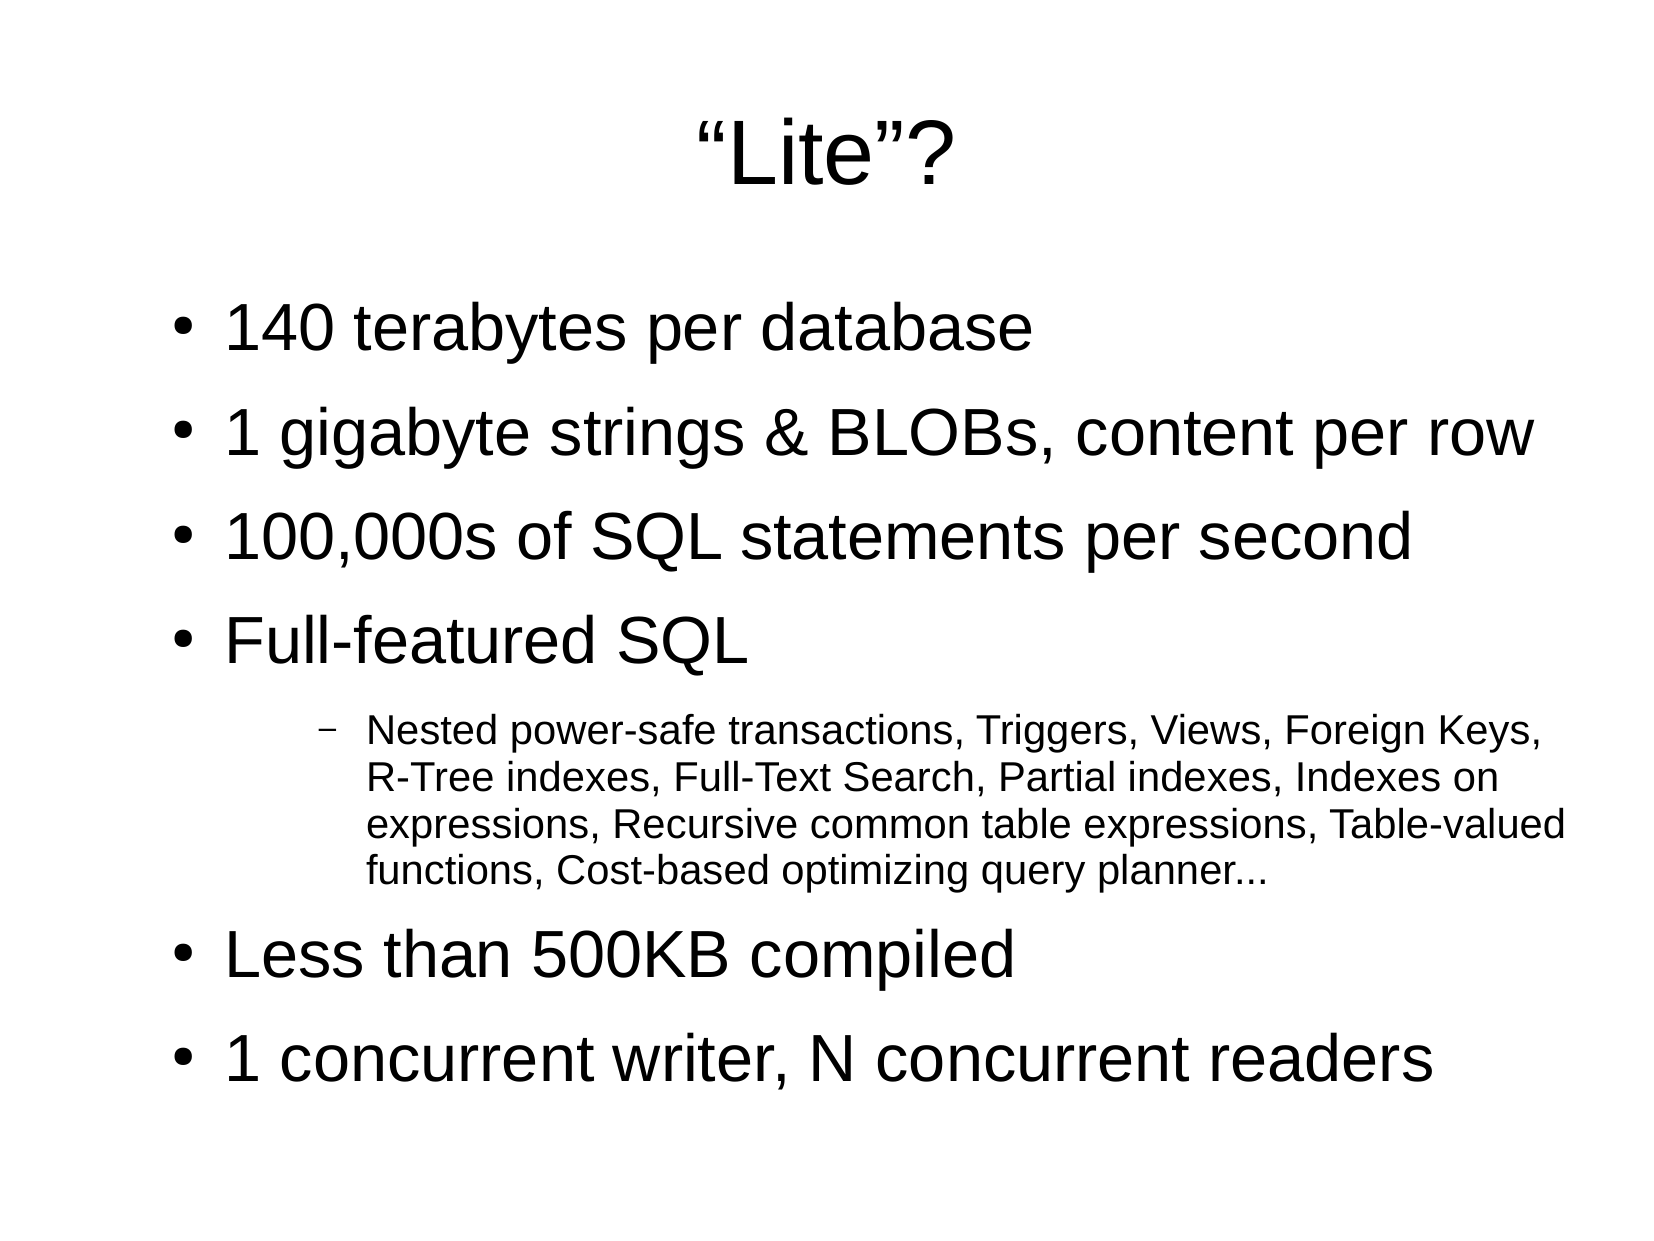

# “Lite”?
140 terabytes per database
1 gigabyte strings & BLOBs, content per row
100,000s of SQL statements per second
Full-featured SQL
Nested power-safe transactions, Triggers, Views, Foreign Keys, R-Tree indexes, Full-Text Search, Partial indexes, Indexes on expressions, Recursive common table expressions, Table-valued functions, Cost-based optimizing query planner...
Less than 500KB compiled
1 concurrent writer, N concurrent readers